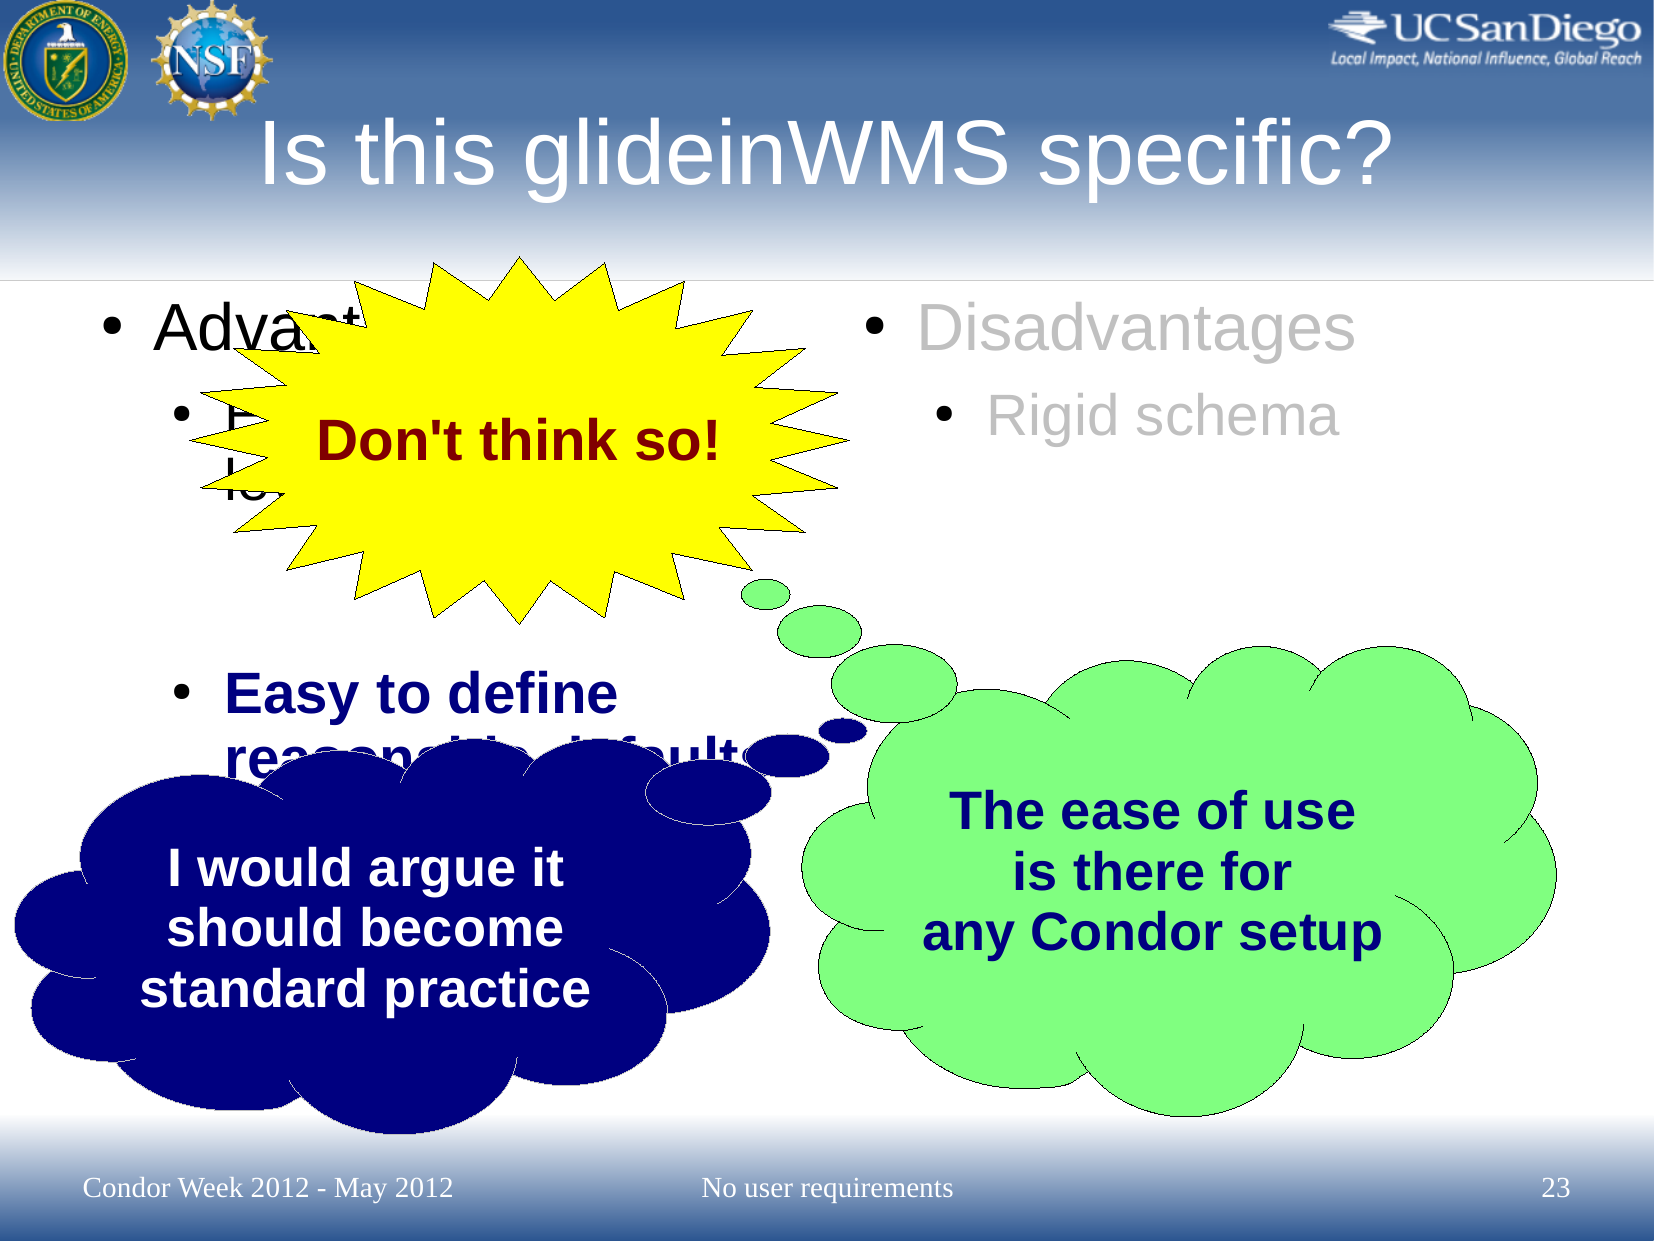

Is this glideinWMS specific?
Don't think so!
Advantages
Easy to keep the two levels in sync
Easy to define reasonable defaults
Easy on the users
# Disadvantages
Rigid schema
The ease of use
is there for
any Condor setup
I would argue it
should become
standard practice
Condor Week 2012 - May 2012
No user requirements
23